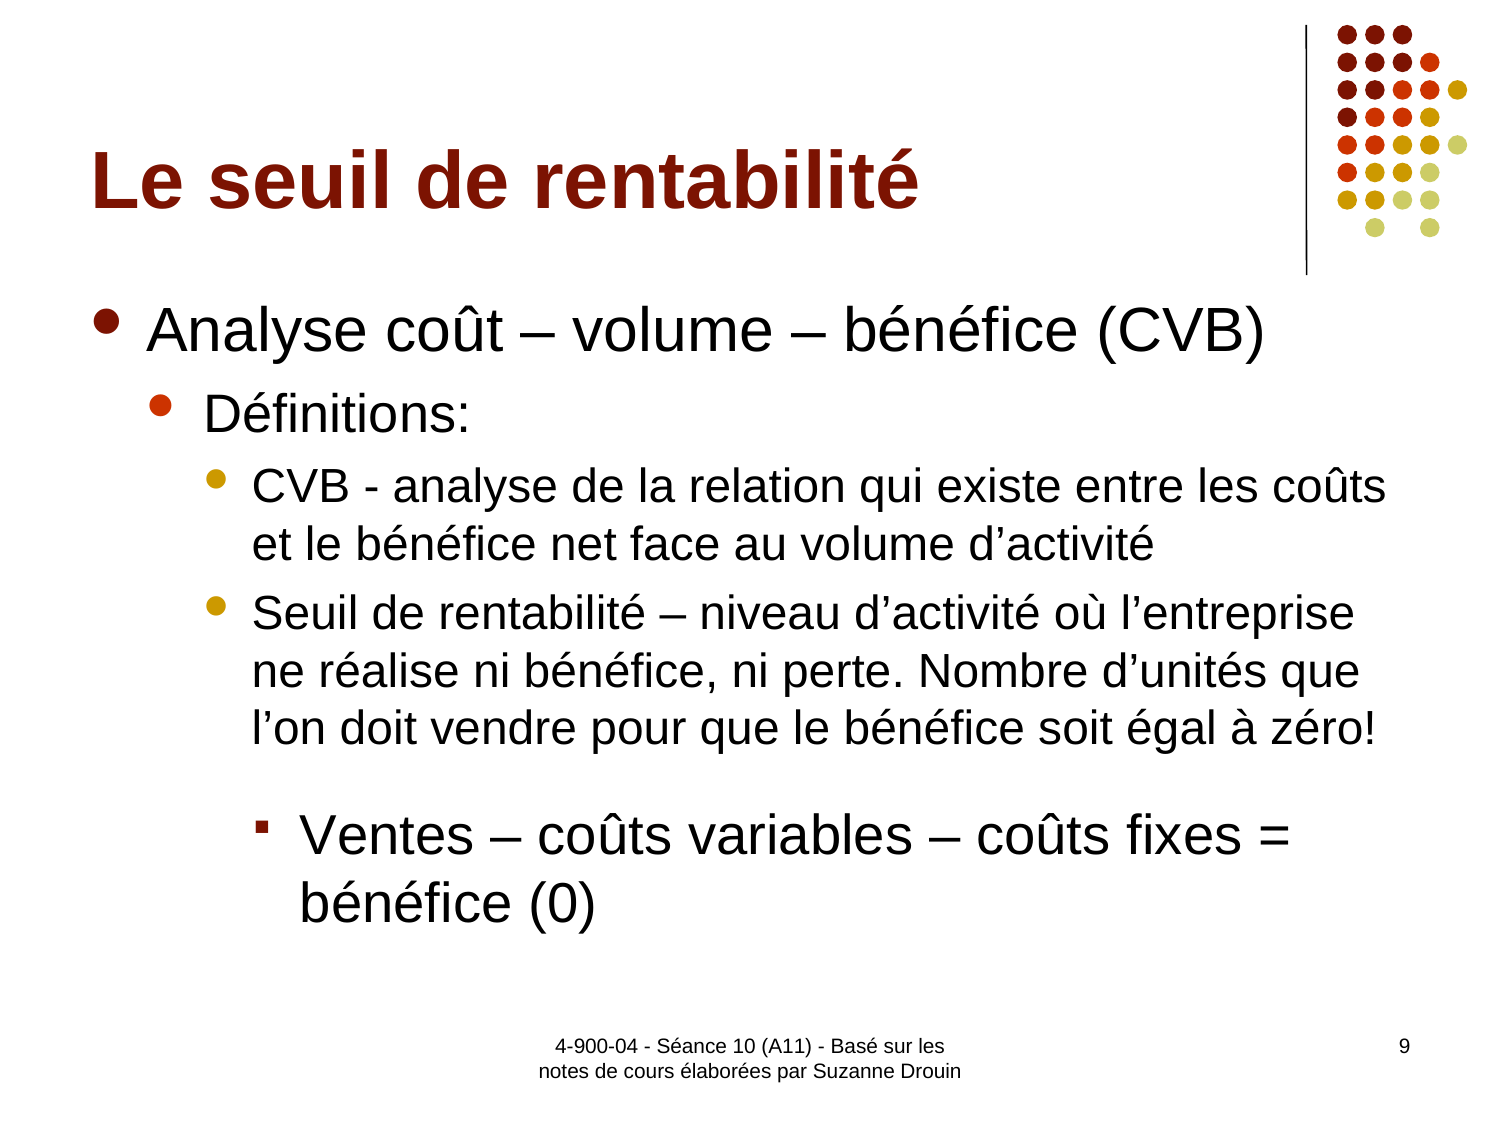

Le seuil de rentabilité
Analyse coût – volume – bénéfice (CVB)
Définitions:
CVB - analyse de la relation qui existe entre les coûts et le bénéfice net face au volume d’activité
Seuil de rentabilité – niveau d’activité où l’entreprise ne réalise ni bénéfice, ni perte. Nombre d’unités que l’on doit vendre pour que le bénéfice soit égal à zéro!
Ventes – coûts variables – coûts fixes = bénéfice (0)
4-900-04 - Séance 10 (A11) - Basé sur les notes de cours élaborées par Suzanne Drouin